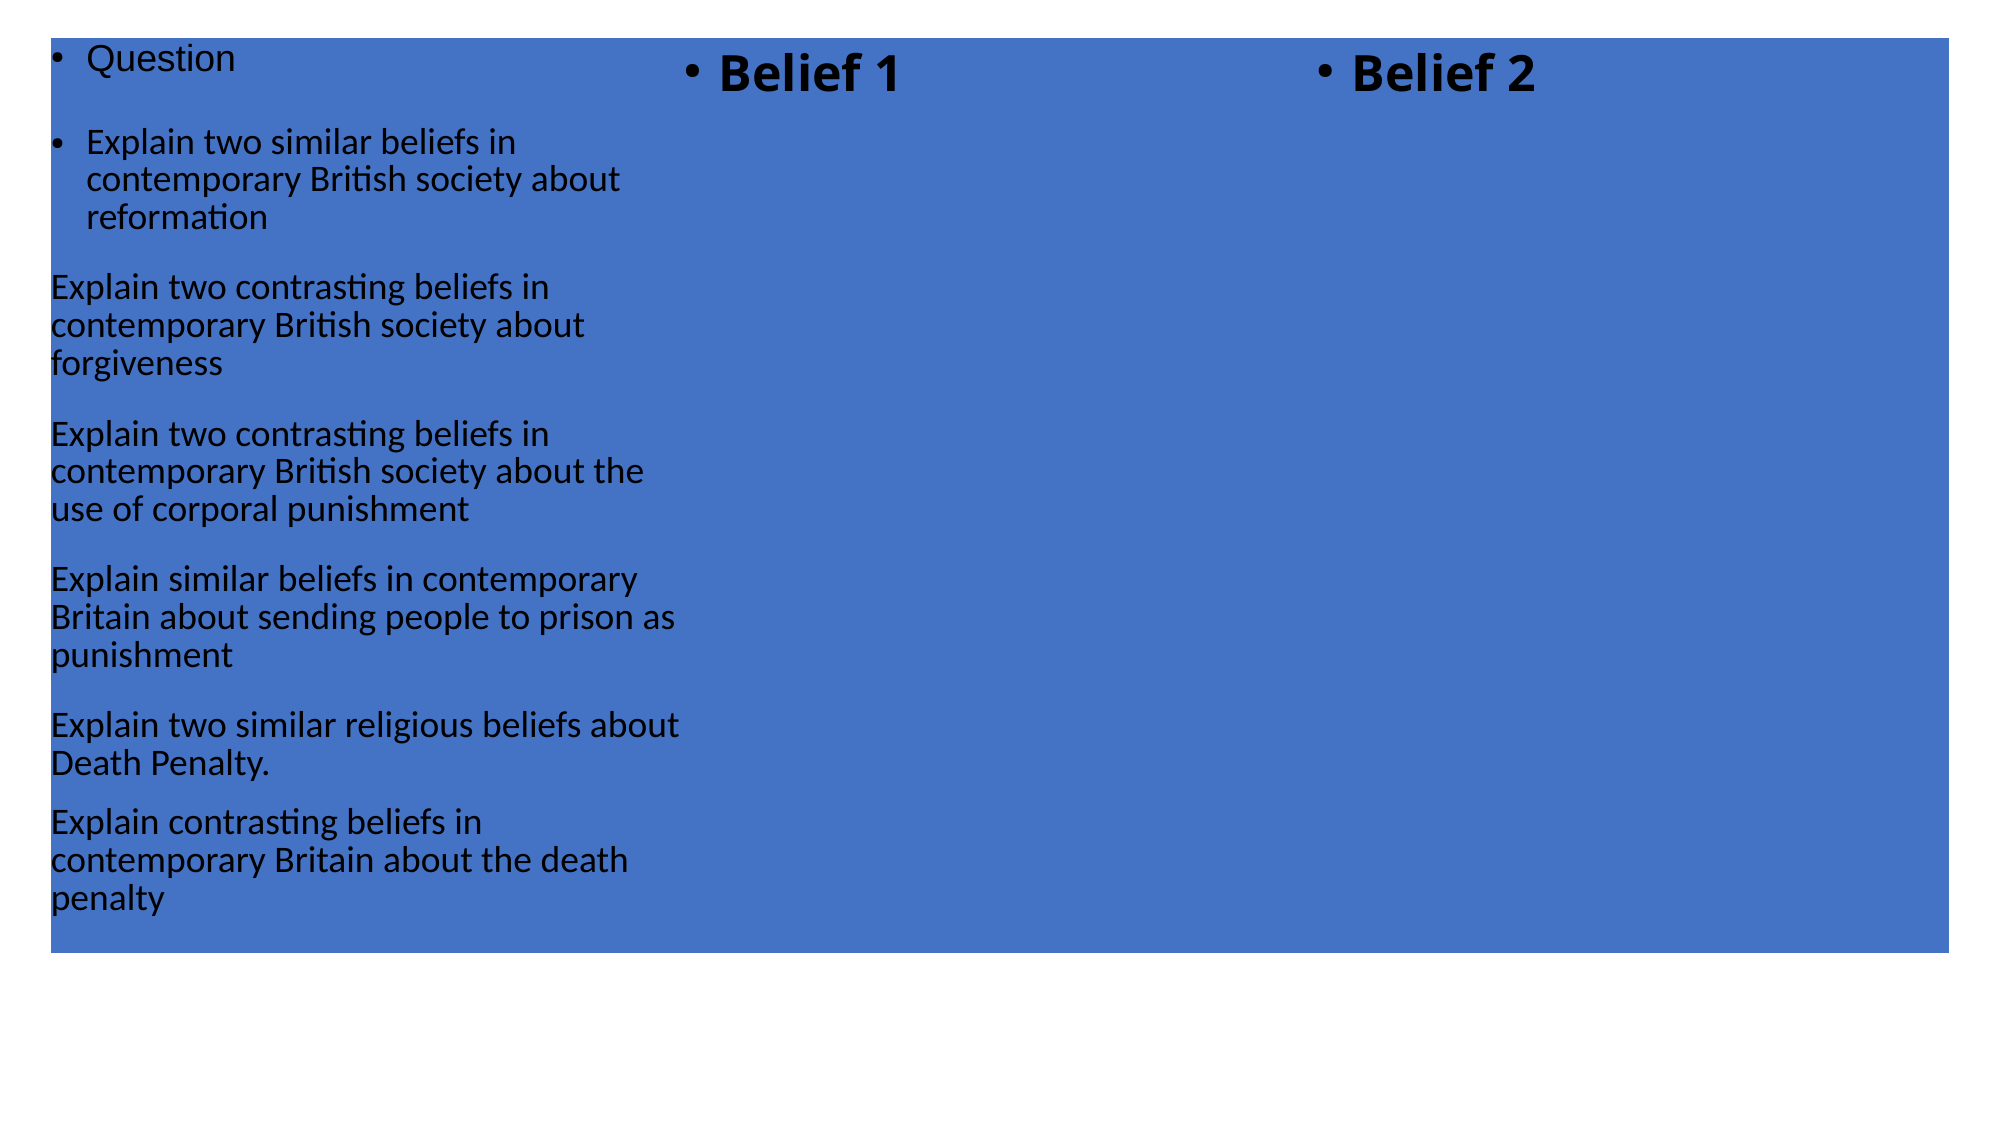

| Question | Belief 1 | Belief 2 |
| --- | --- | --- |
| Explain two similar beliefs in contemporary British society about reformation | | |
| Explain two contrasting beliefs in contemporary British society about forgiveness | | |
| Explain two contrasting beliefs in contemporary British society about the use of corporal punishment | | |
| Explain similar beliefs in contemporary Britain about sending people to prison as punishment | | |
| Explain two similar religious beliefs about Death Penalty. | | |
| Explain contrasting beliefs in contemporary Britain about the death penalty | | |